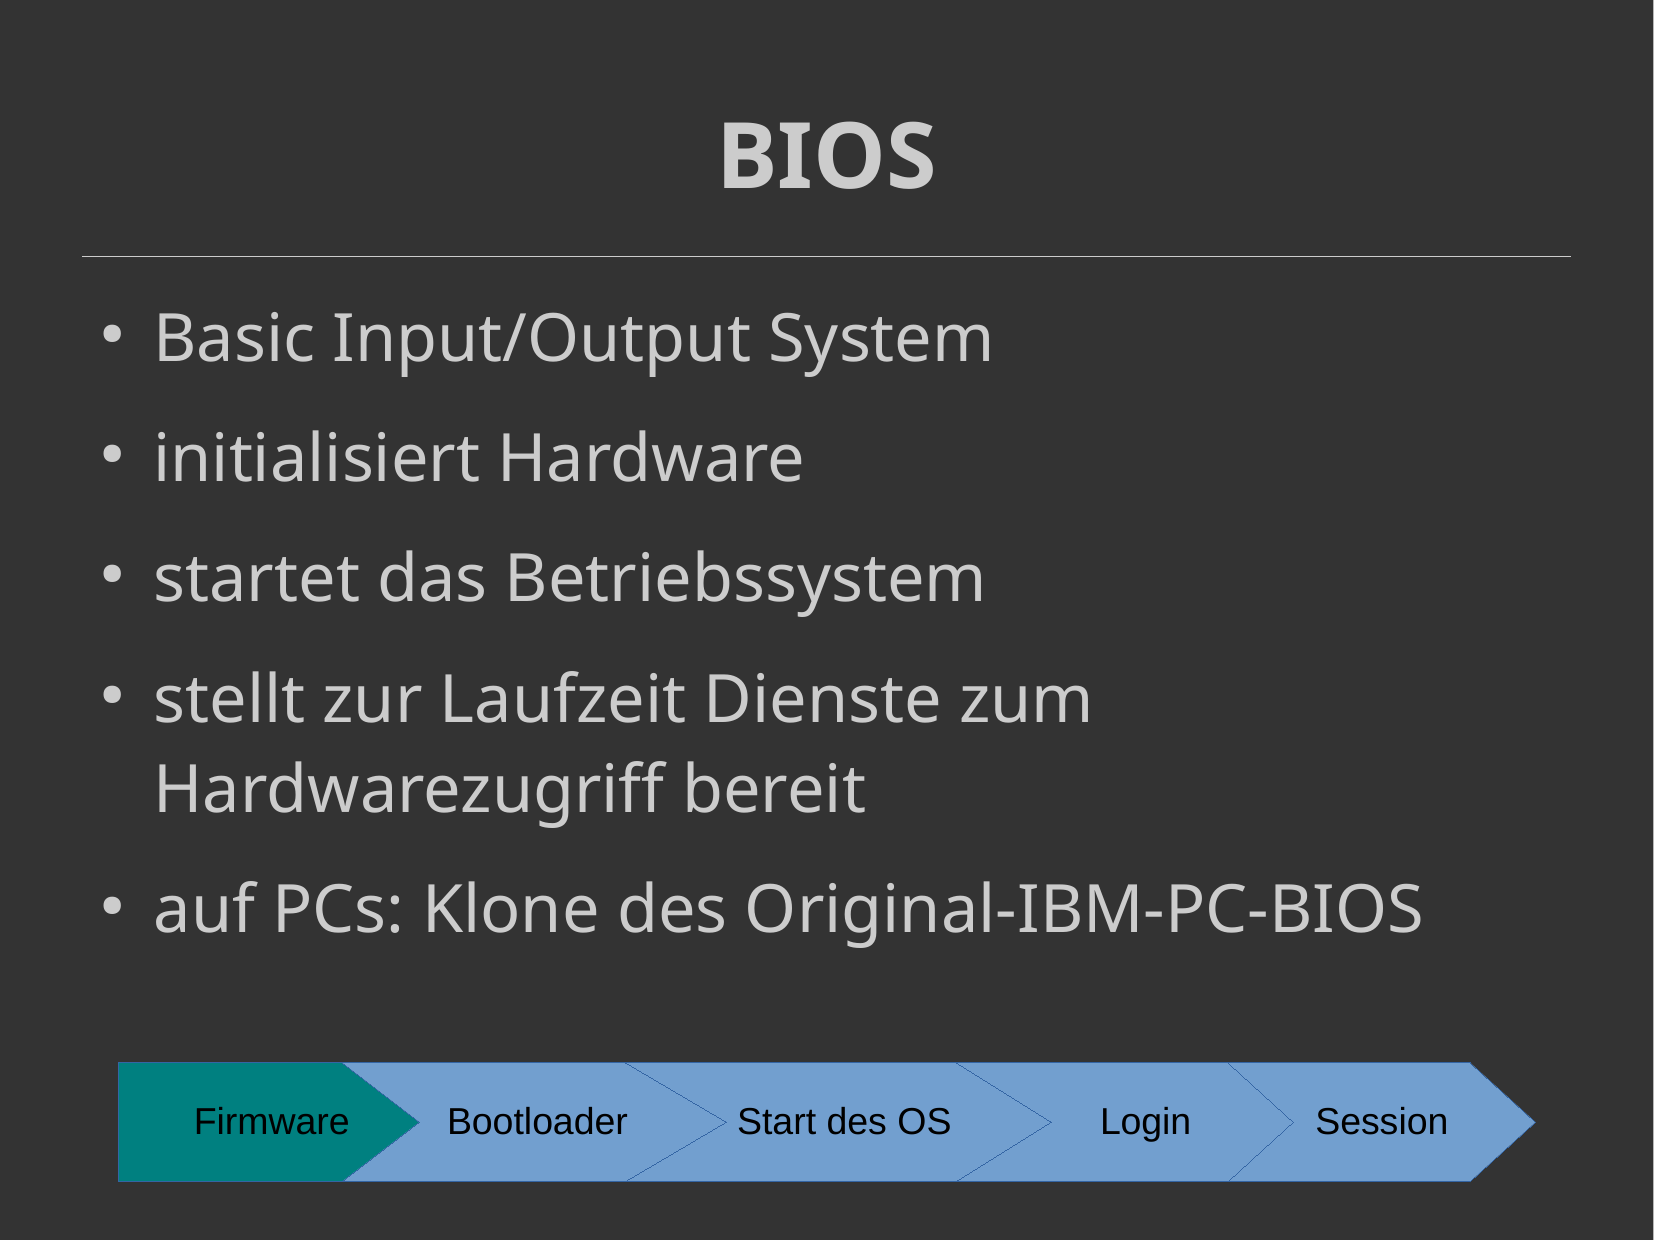

# BIOS
Basic Input/Output System
initialisiert Hardware
startet das Betriebssystem
stellt zur Laufzeit Dienste zum Hardwarezugriff bereit
auf PCs: Klone des Original-IBM-PC-BIOS
Firmware
Bootloader
Start des OS
Login
Session